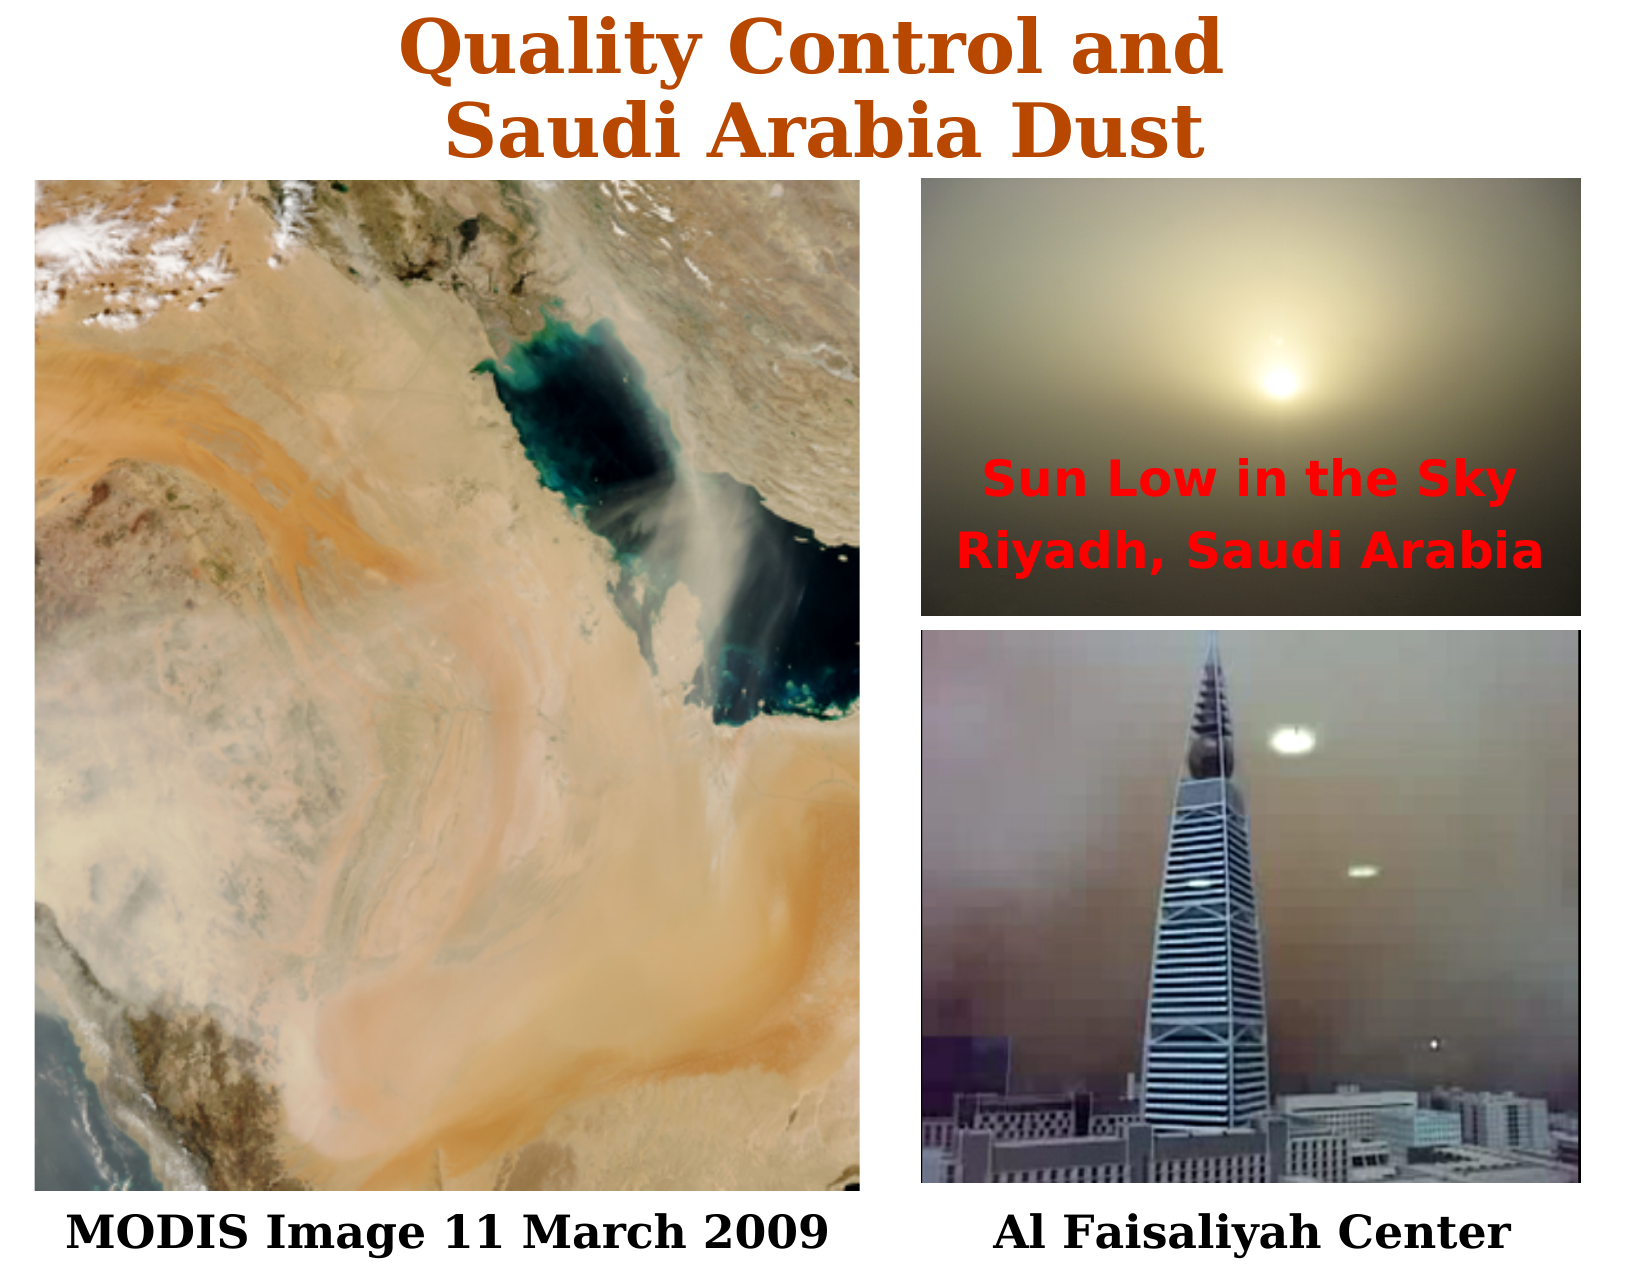

Quality Control and
Saudi Arabia Dust
Sun Low in the Sky
Riyadh, Saudi Arabia
Al Faisaliyah Center
MODIS Image 11 March 2009